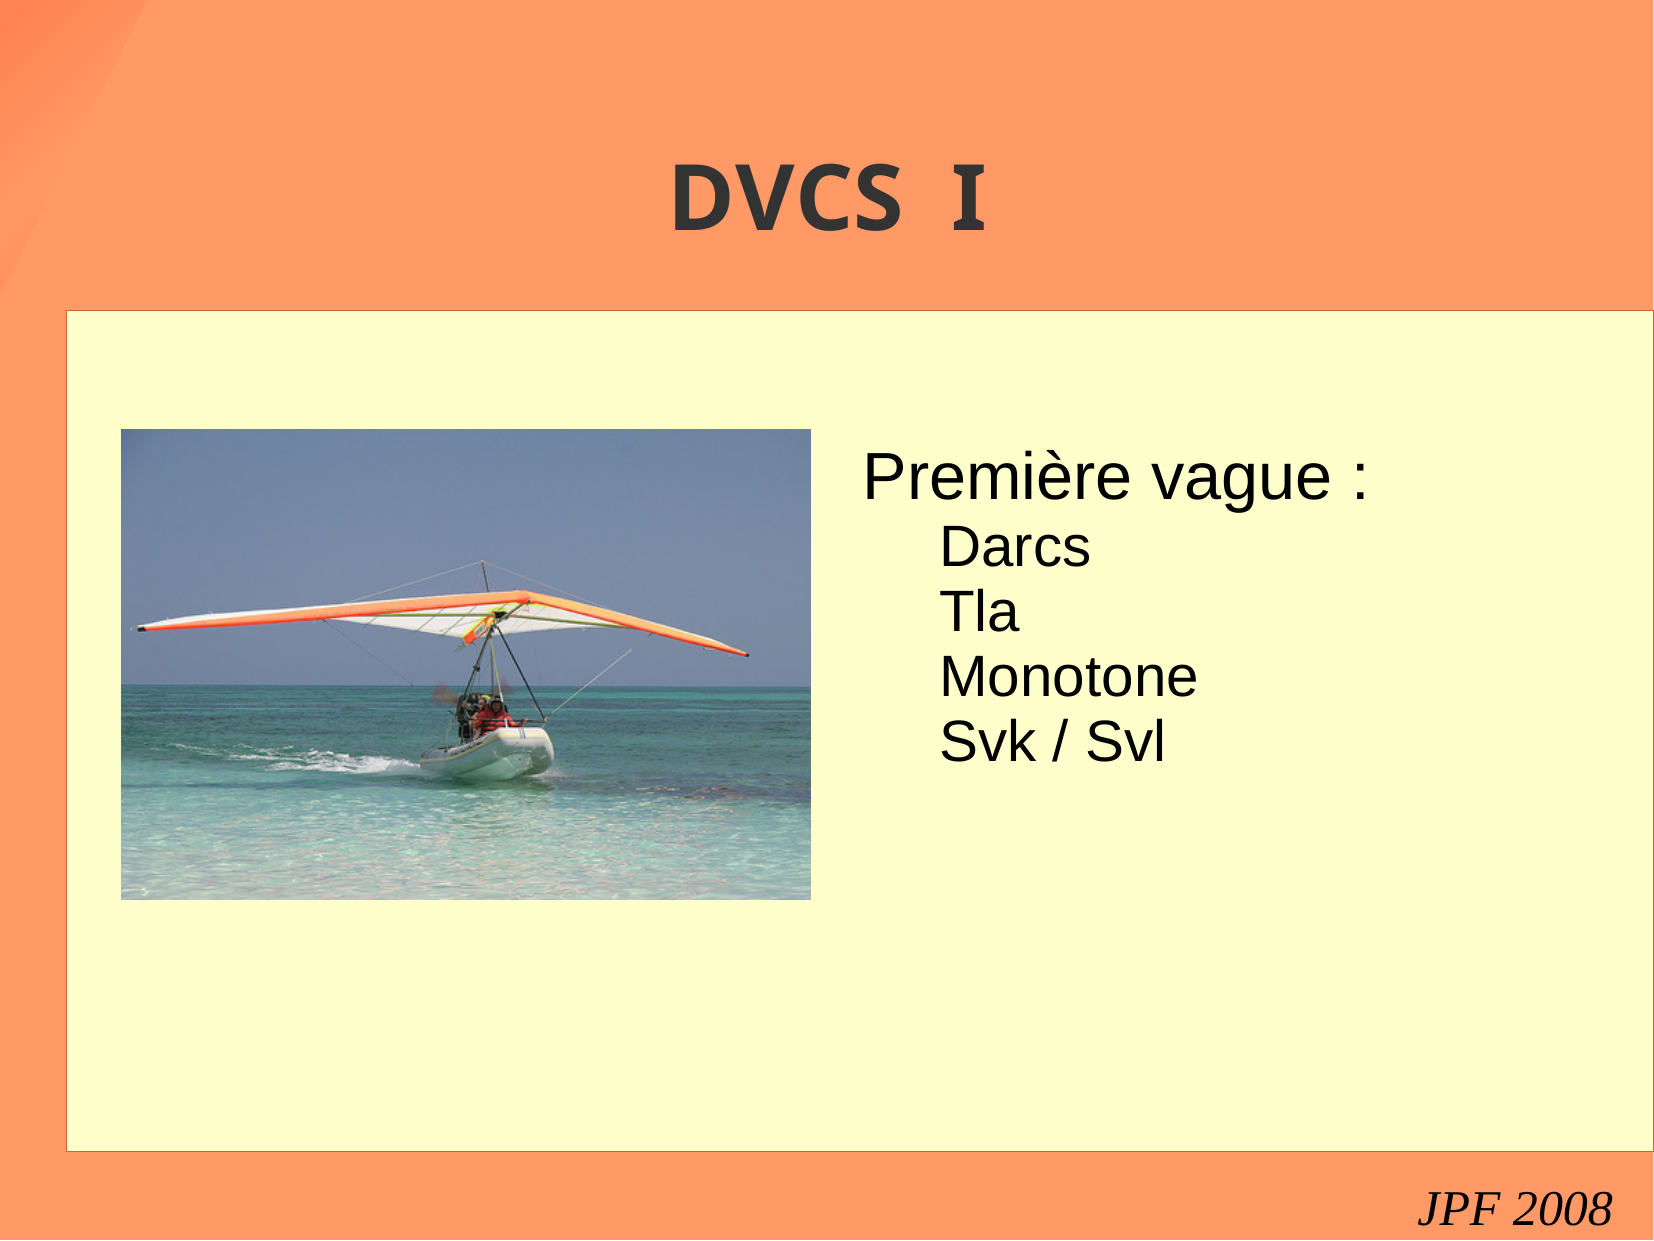

# DVCS I
Première vague :
Darcs
Tla
Monotone
Svk / Svl